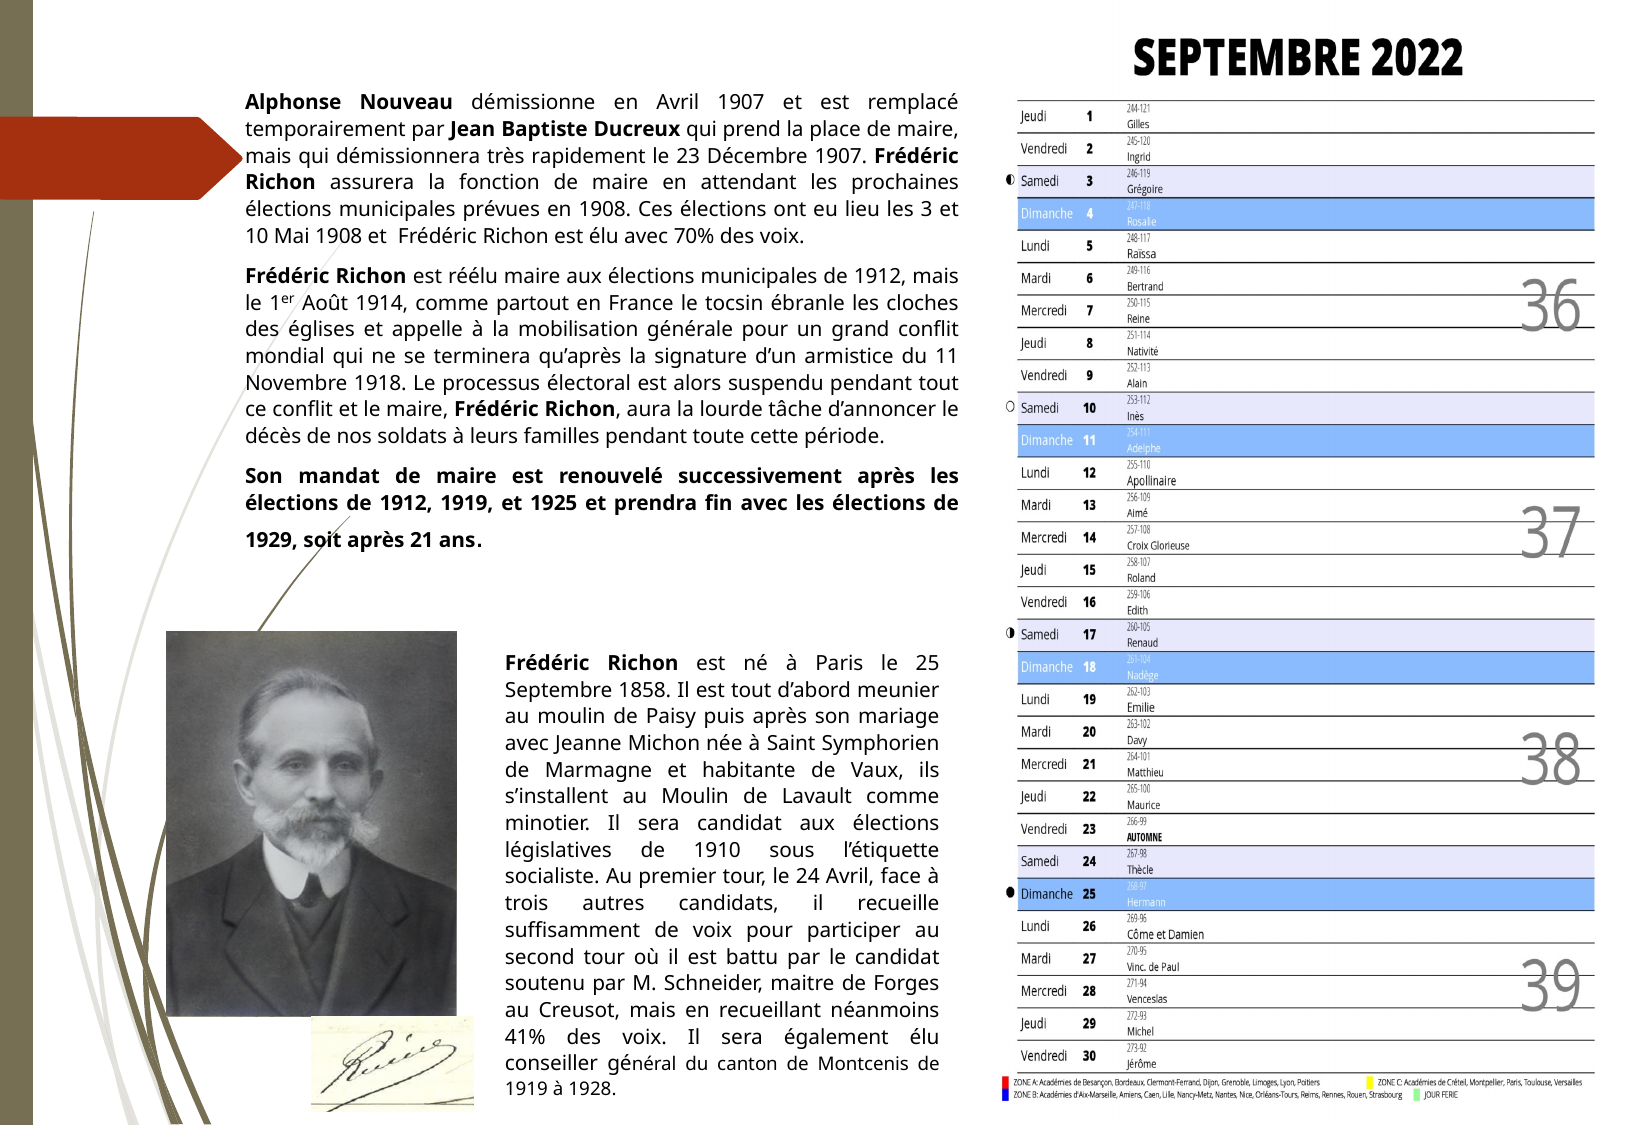

Alphonse Nouveau démissionne en Avril 1907 et est remplacé temporairement par Jean Baptiste Ducreux qui prend la place de maire, mais qui démissionnera très rapidement le 23 Décembre 1907. Frédéric Richon assurera la fonction de maire en attendant les prochaines élections municipales prévues en 1908. Ces élections ont eu lieu les 3 et 10 Mai 1908 et Frédéric Richon est élu avec 70% des voix.
Frédéric Richon est réélu maire aux élections municipales de 1912, mais le 1er Août 1914, comme partout en France le tocsin ébranle les cloches des églises et appelle à la mobilisation générale pour un grand conflit mondial qui ne se terminera qu’après la signature d’un armistice du 11 Novembre 1918. Le processus électoral est alors suspendu pendant tout ce conflit et le maire, Frédéric Richon, aura la lourde tâche d’annoncer le décès de nos soldats à leurs familles pendant toute cette période.
Son mandat de maire est renouvelé successivement après les élections de 1912, 1919, et 1925 et prendra fin avec les élections de 1929, soit après 21 ans.
Frédéric Richon est né à Paris le 25 Septembre 1858. Il est tout d’abord meunier au moulin de Paisy puis après son mariage avec Jeanne Michon née à Saint Symphorien de Marmagne et habitante de Vaux, ils s’installent au Moulin de Lavault comme minotier. Il sera candidat aux élections législatives de 1910 sous l’étiquette socialiste. Au premier tour, le 24 Avril, face à trois autres candidats, il recueille suffisamment de voix pour participer au second tour où il est battu par le candidat soutenu par M. Schneider, maitre de Forges au Creusot, mais en recueillant néanmoins 41% des voix. Il sera également élu conseiller général du canton de Montcenis de 1919 à 1928.